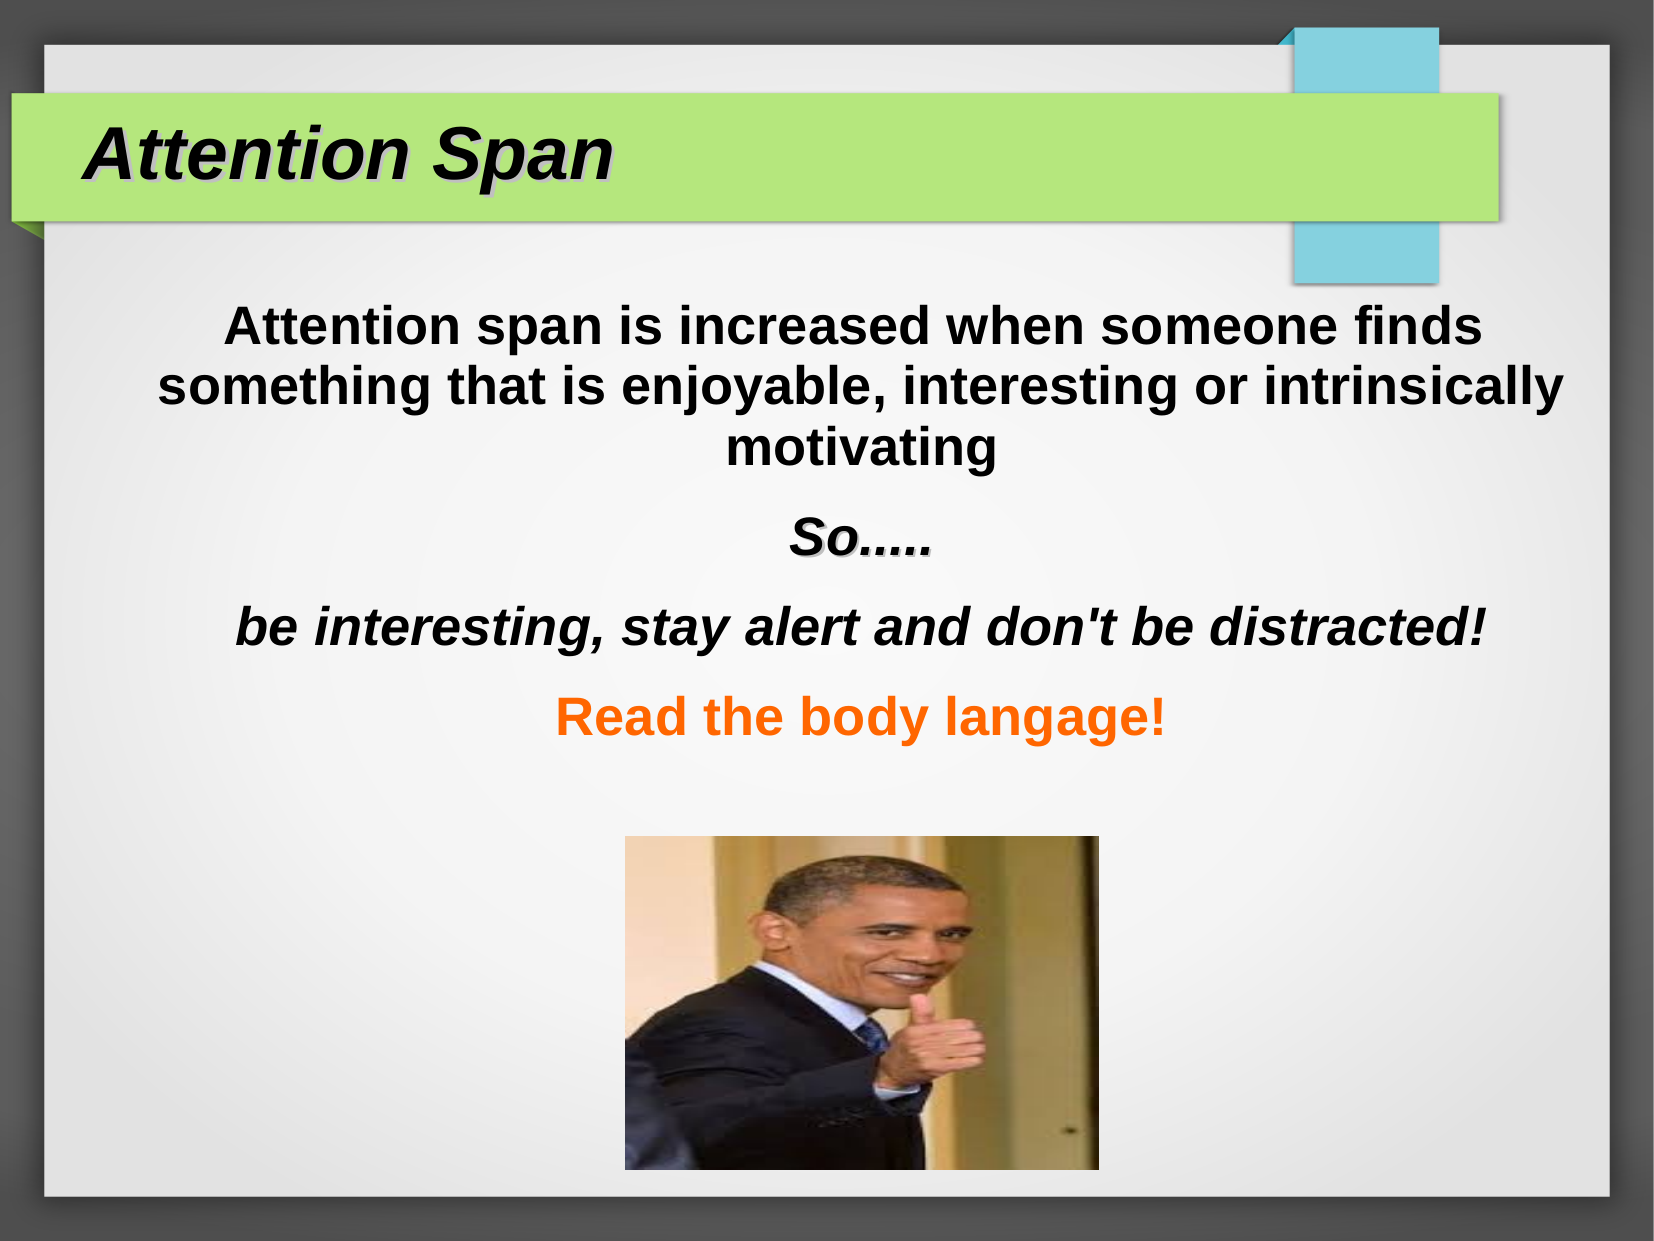

# Attention Span
Attention span is increased when someone finds something that is enjoyable, interesting or intrinsically motivating
So.....
be interesting, stay alert and don't be distracted!
Read the body langage!